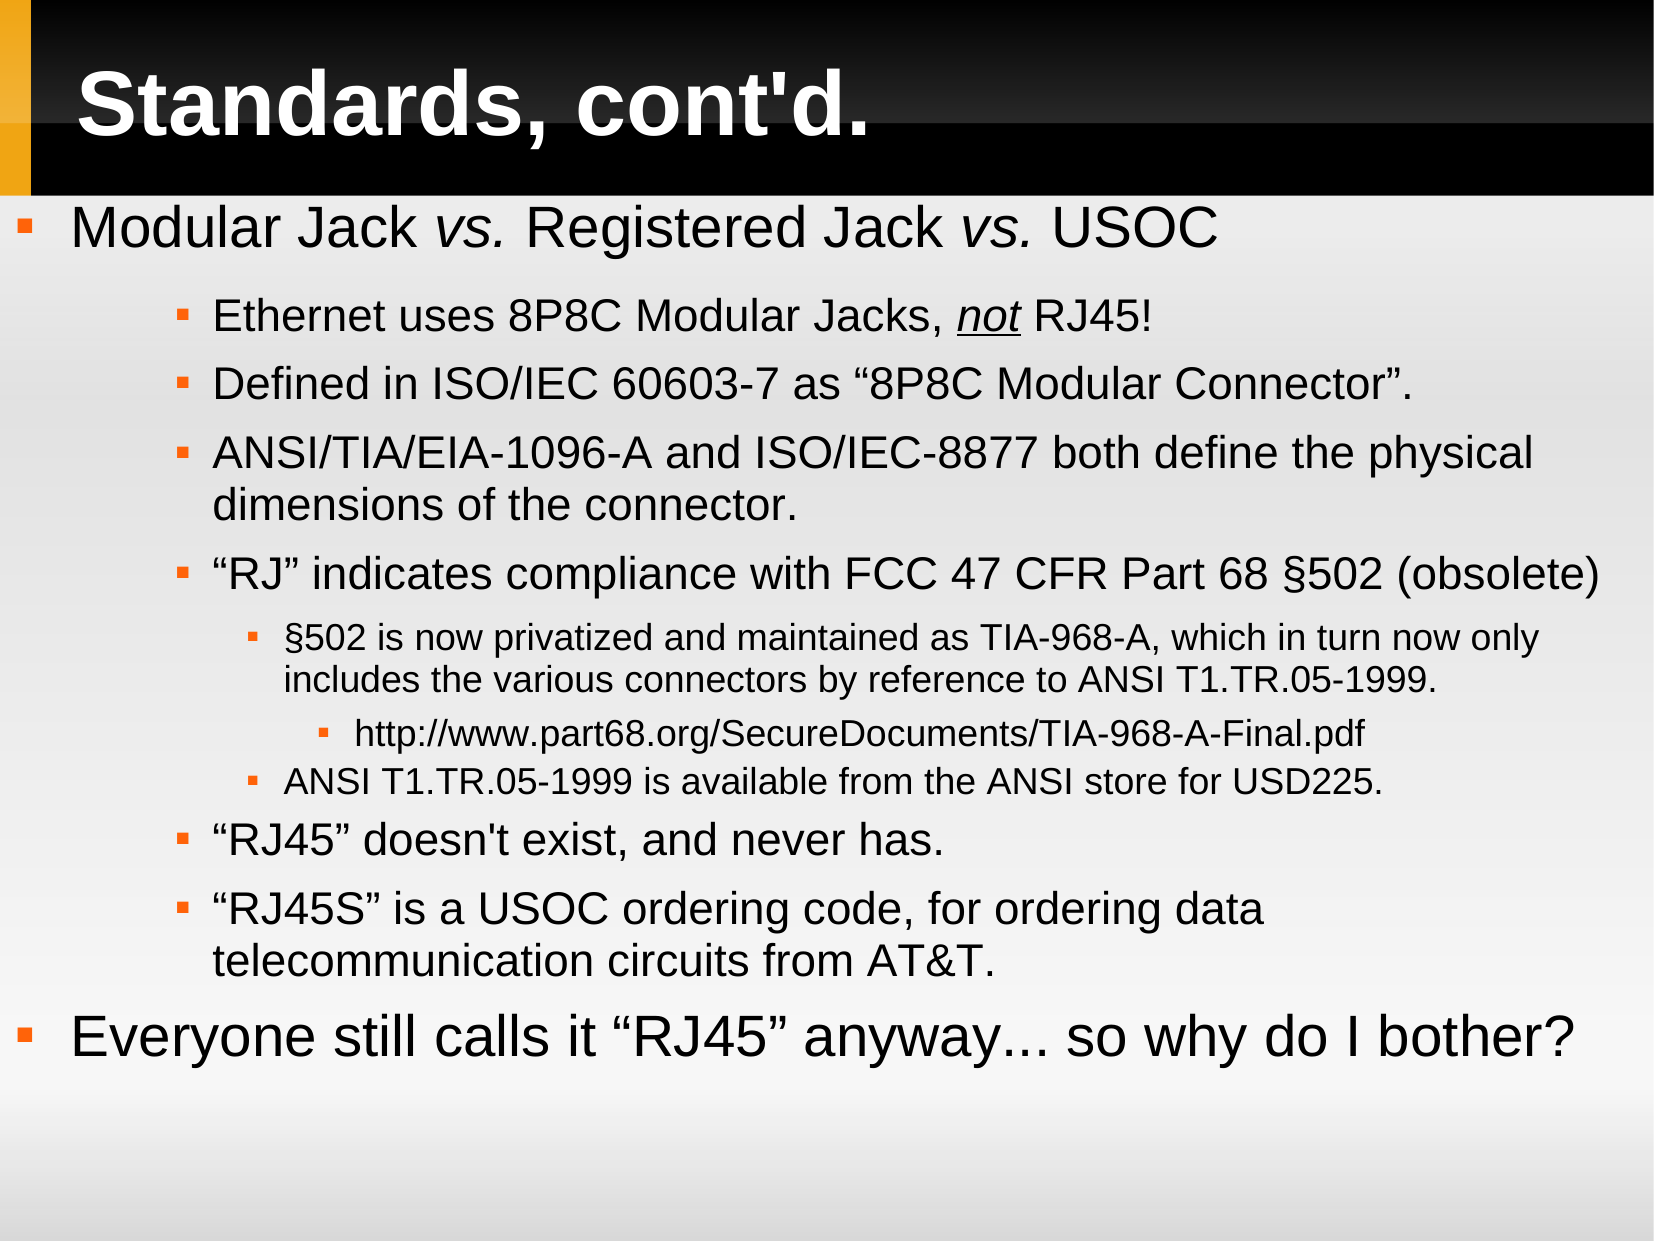

# Standards, cont'd.
Modular Jack vs. Registered Jack vs. USOC
Ethernet uses 8P8C Modular Jacks, not RJ45!
Defined in ISO/IEC 60603-7 as “8P8C Modular Connector”.
ANSI/TIA/EIA-1096-A and ISO/IEC-8877 both define the physical dimensions of the connector.
“RJ” indicates compliance with FCC 47 CFR Part 68 §502 (obsolete)
§502 is now privatized and maintained as TIA-968-A, which in turn now only includes the various connectors by reference to ANSI T1.TR.05-1999.
http://www.part68.org/SecureDocuments/TIA-968-A-Final.pdf
ANSI T1.TR.05-1999 is available from the ANSI store for USD225.
“RJ45” doesn't exist, and never has.
“RJ45S” is a USOC ordering code, for ordering data telecommunication circuits from AT&T.
Everyone still calls it “RJ45” anyway... so why do I bother?